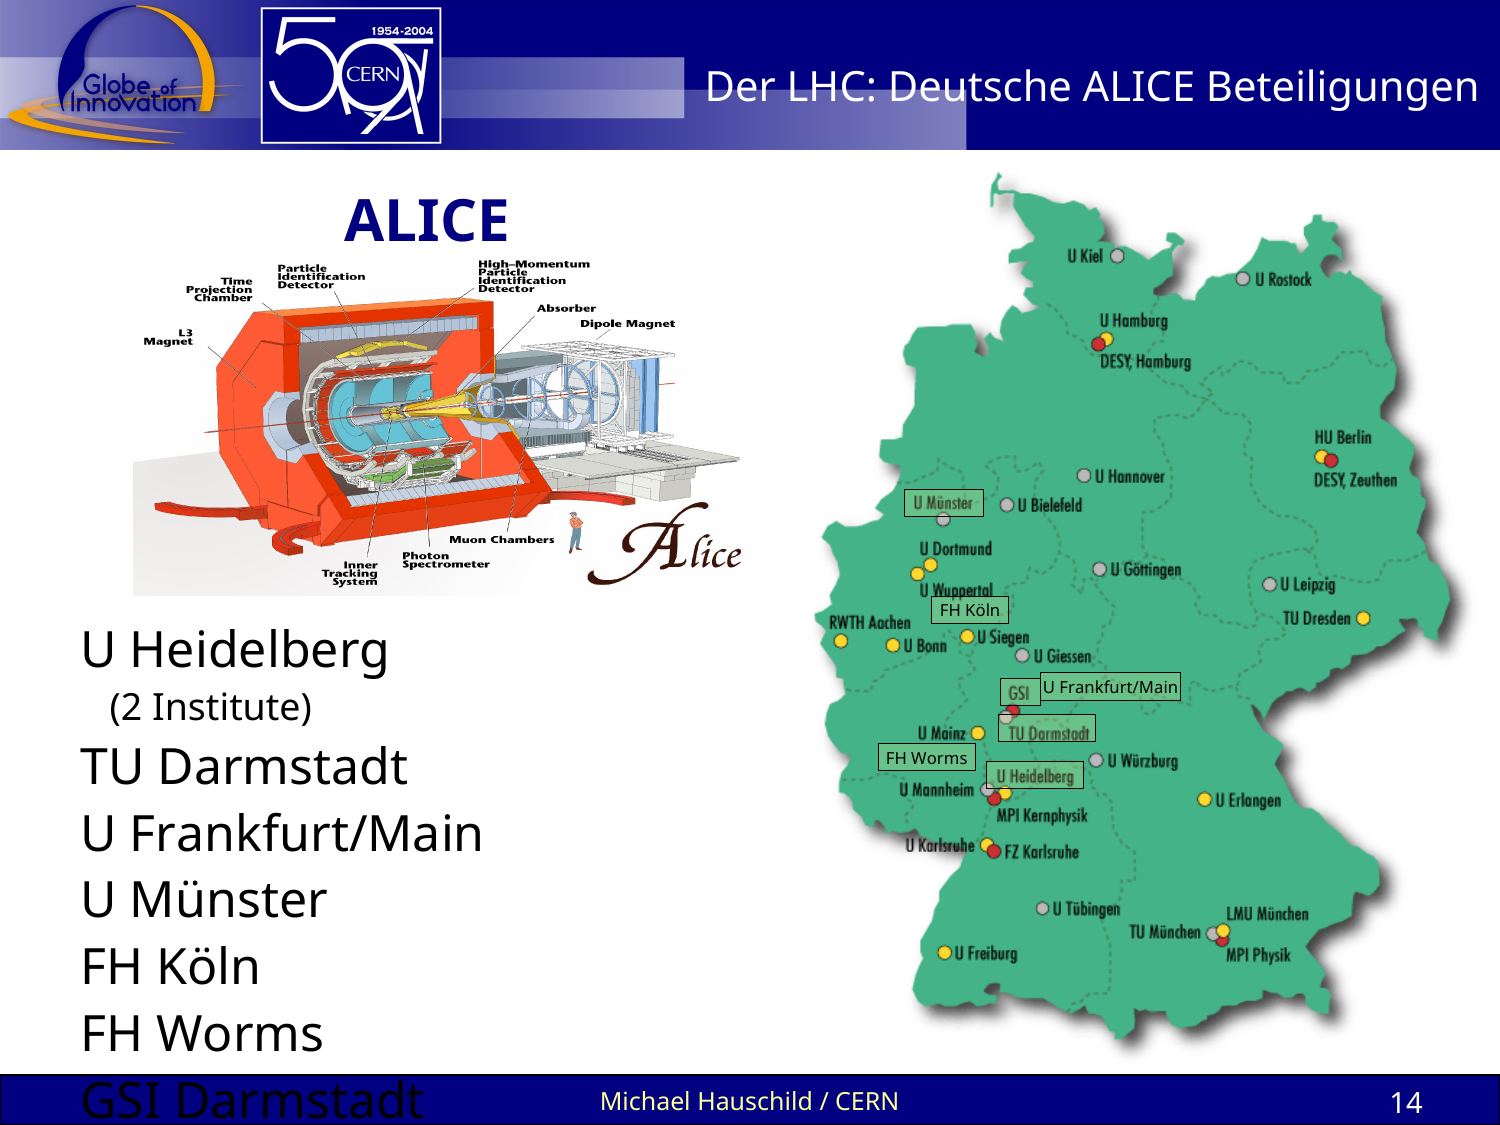

Der LHC: Deutsche ALICE Beteiligungen
ALICE
FH Köln
U Heidelberg
 (2 Institute)
TU Darmstadt
U Frankfurt/Main
U Münster
FH Köln
FH Worms
GSI Darmstadt
U Frankfurt/Main
FH Worms